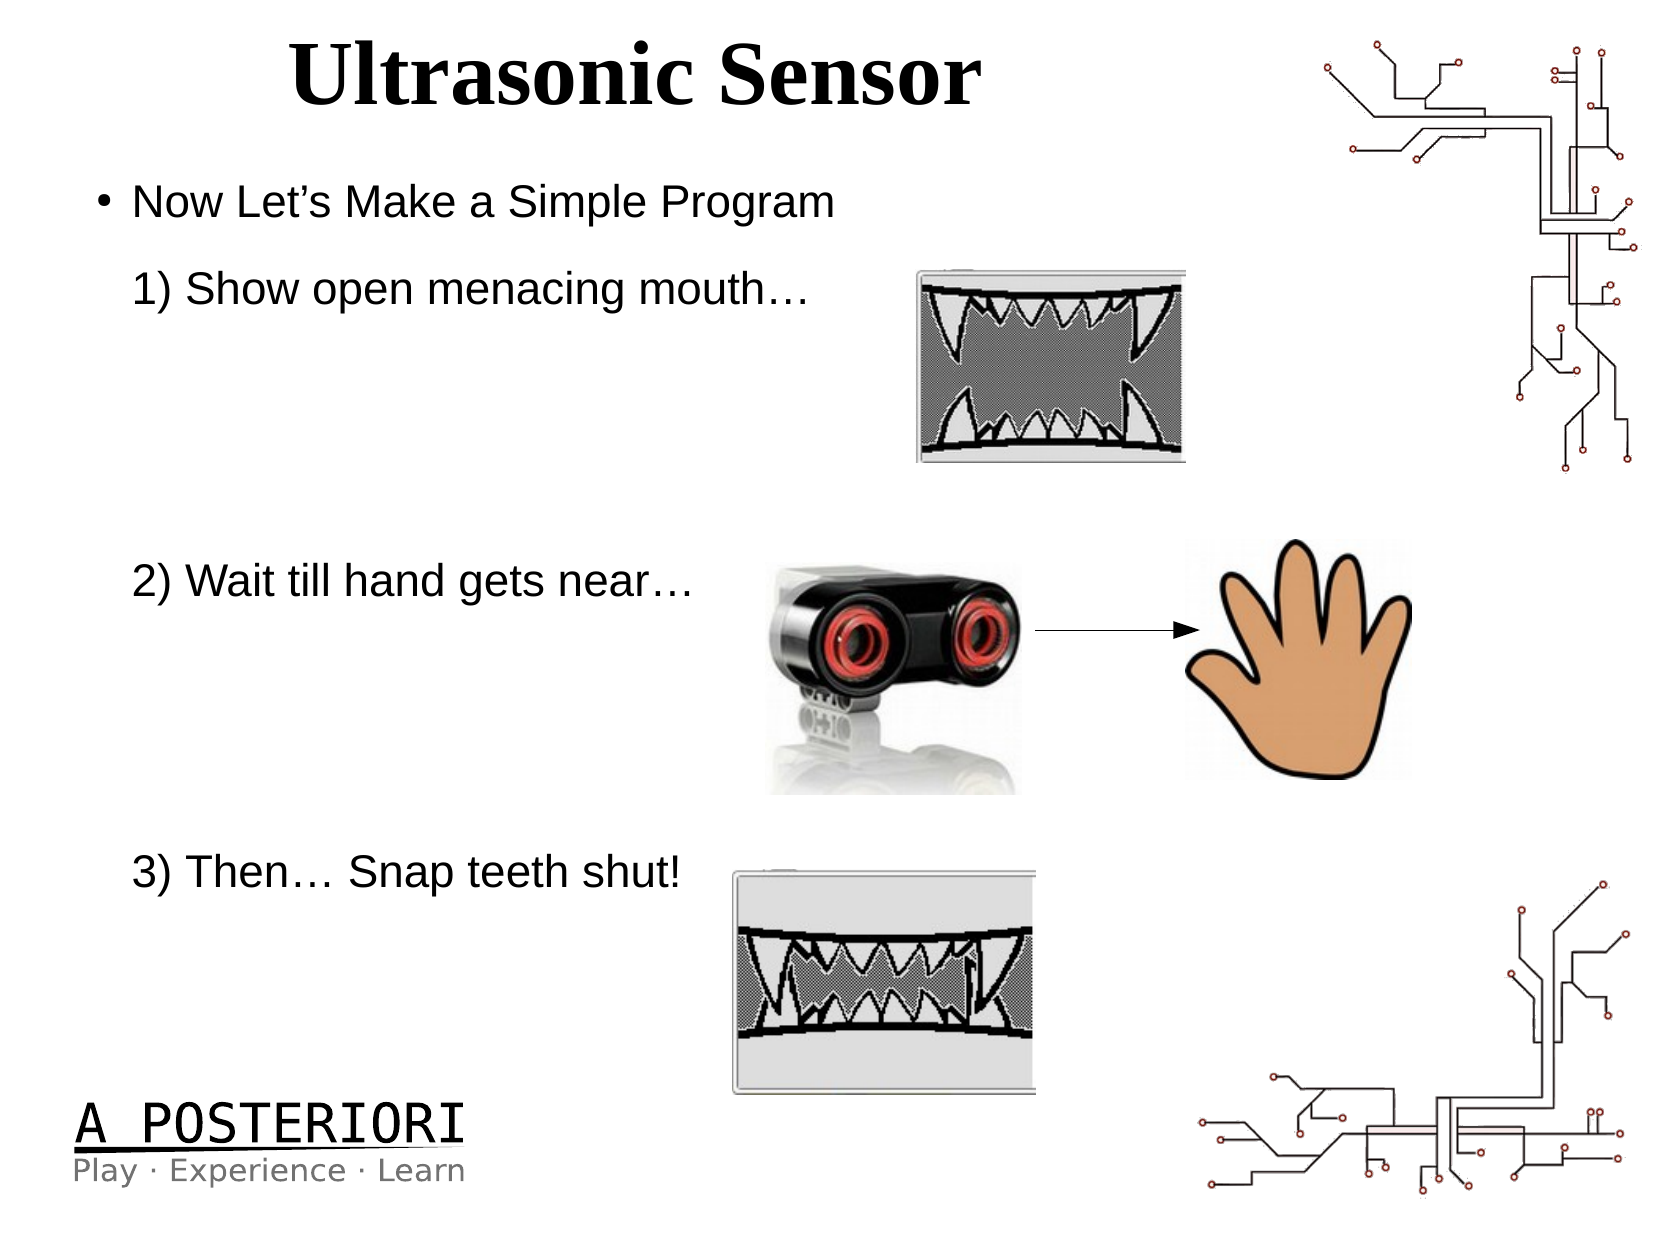

# Ultrasonic Sensor
Now Let’s Make a Simple Program
 Show open menacing mouth…
 Wait till hand gets near…
 Then… Snap teeth shut!